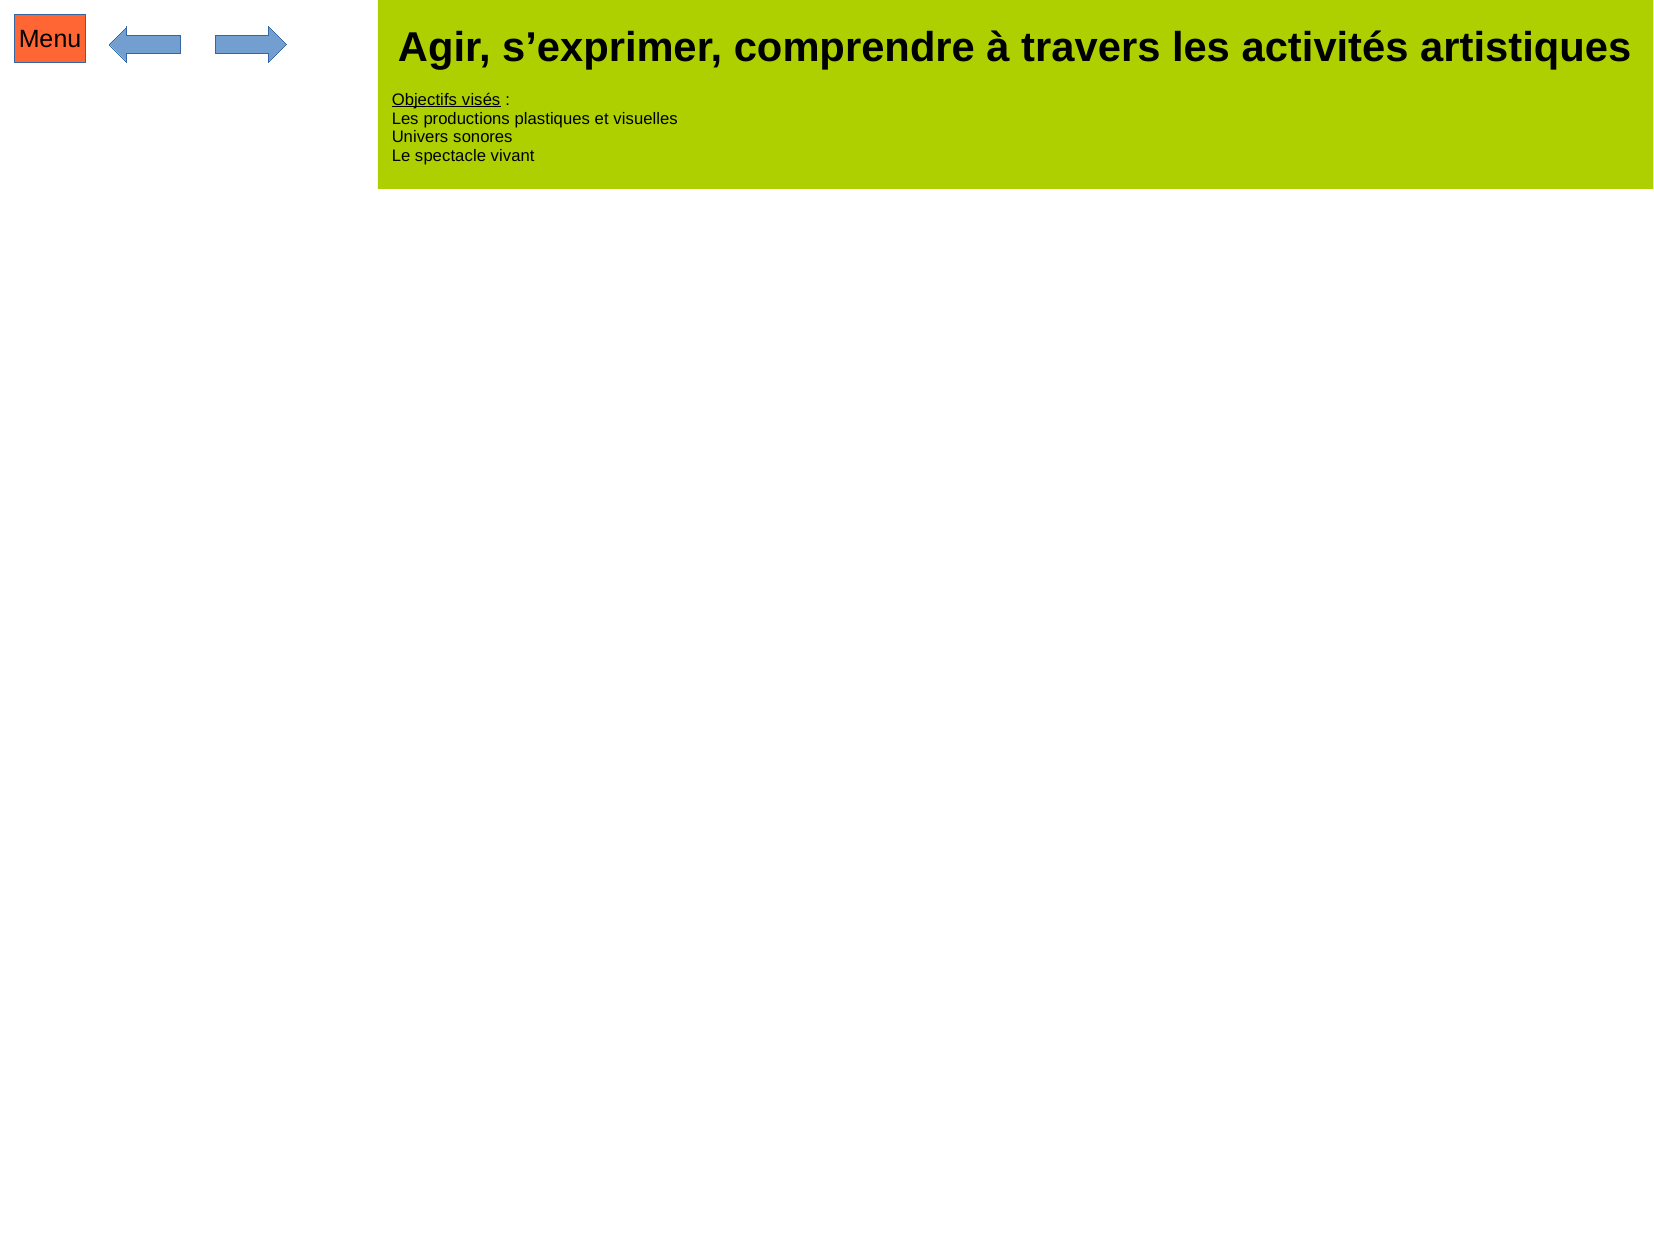

Menu
Agir, s’exprimer, comprendre à travers les activités artistiques
Objectifs visés :
Les productions plastiques et visuelles
Univers sonores
Le spectacle vivant